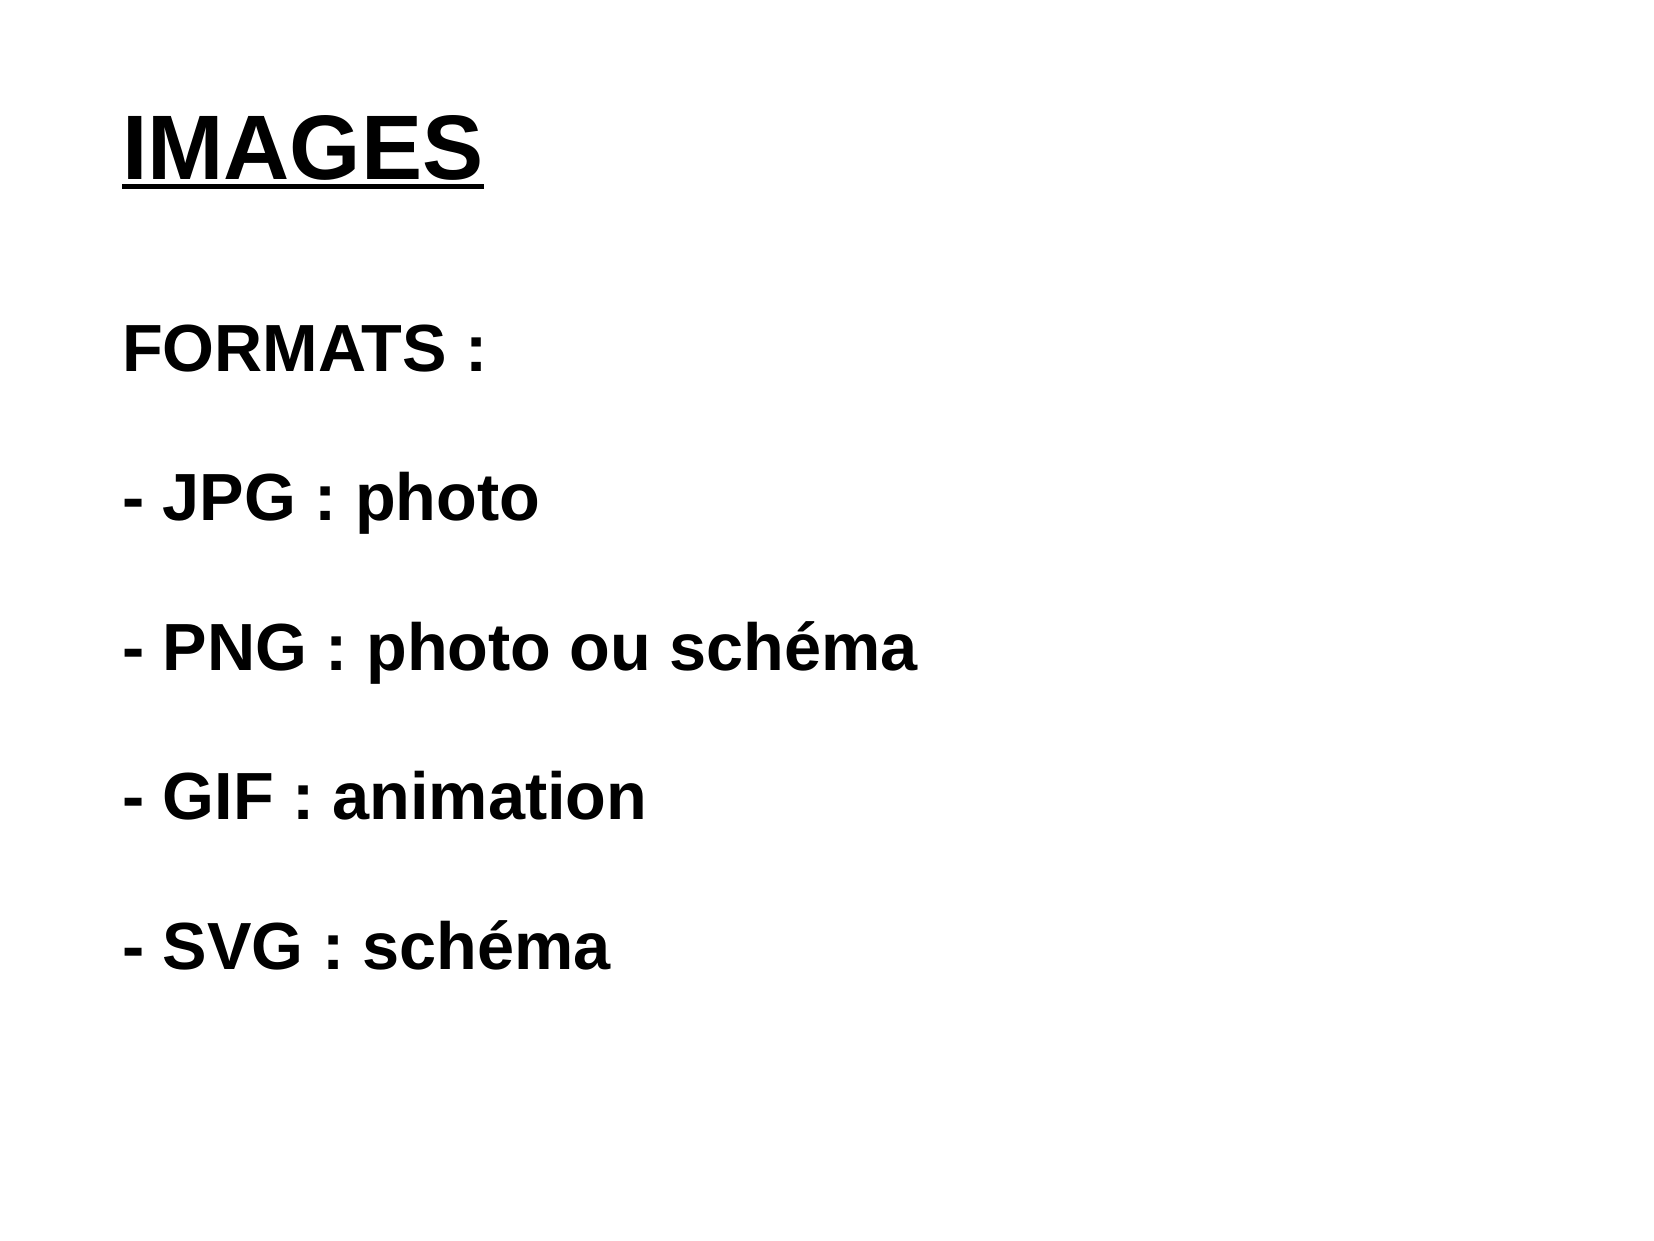

IMAGES
FORMATS :
- JPG : photo
- PNG : photo ou schéma
- GIF : animation
- SVG : schéma